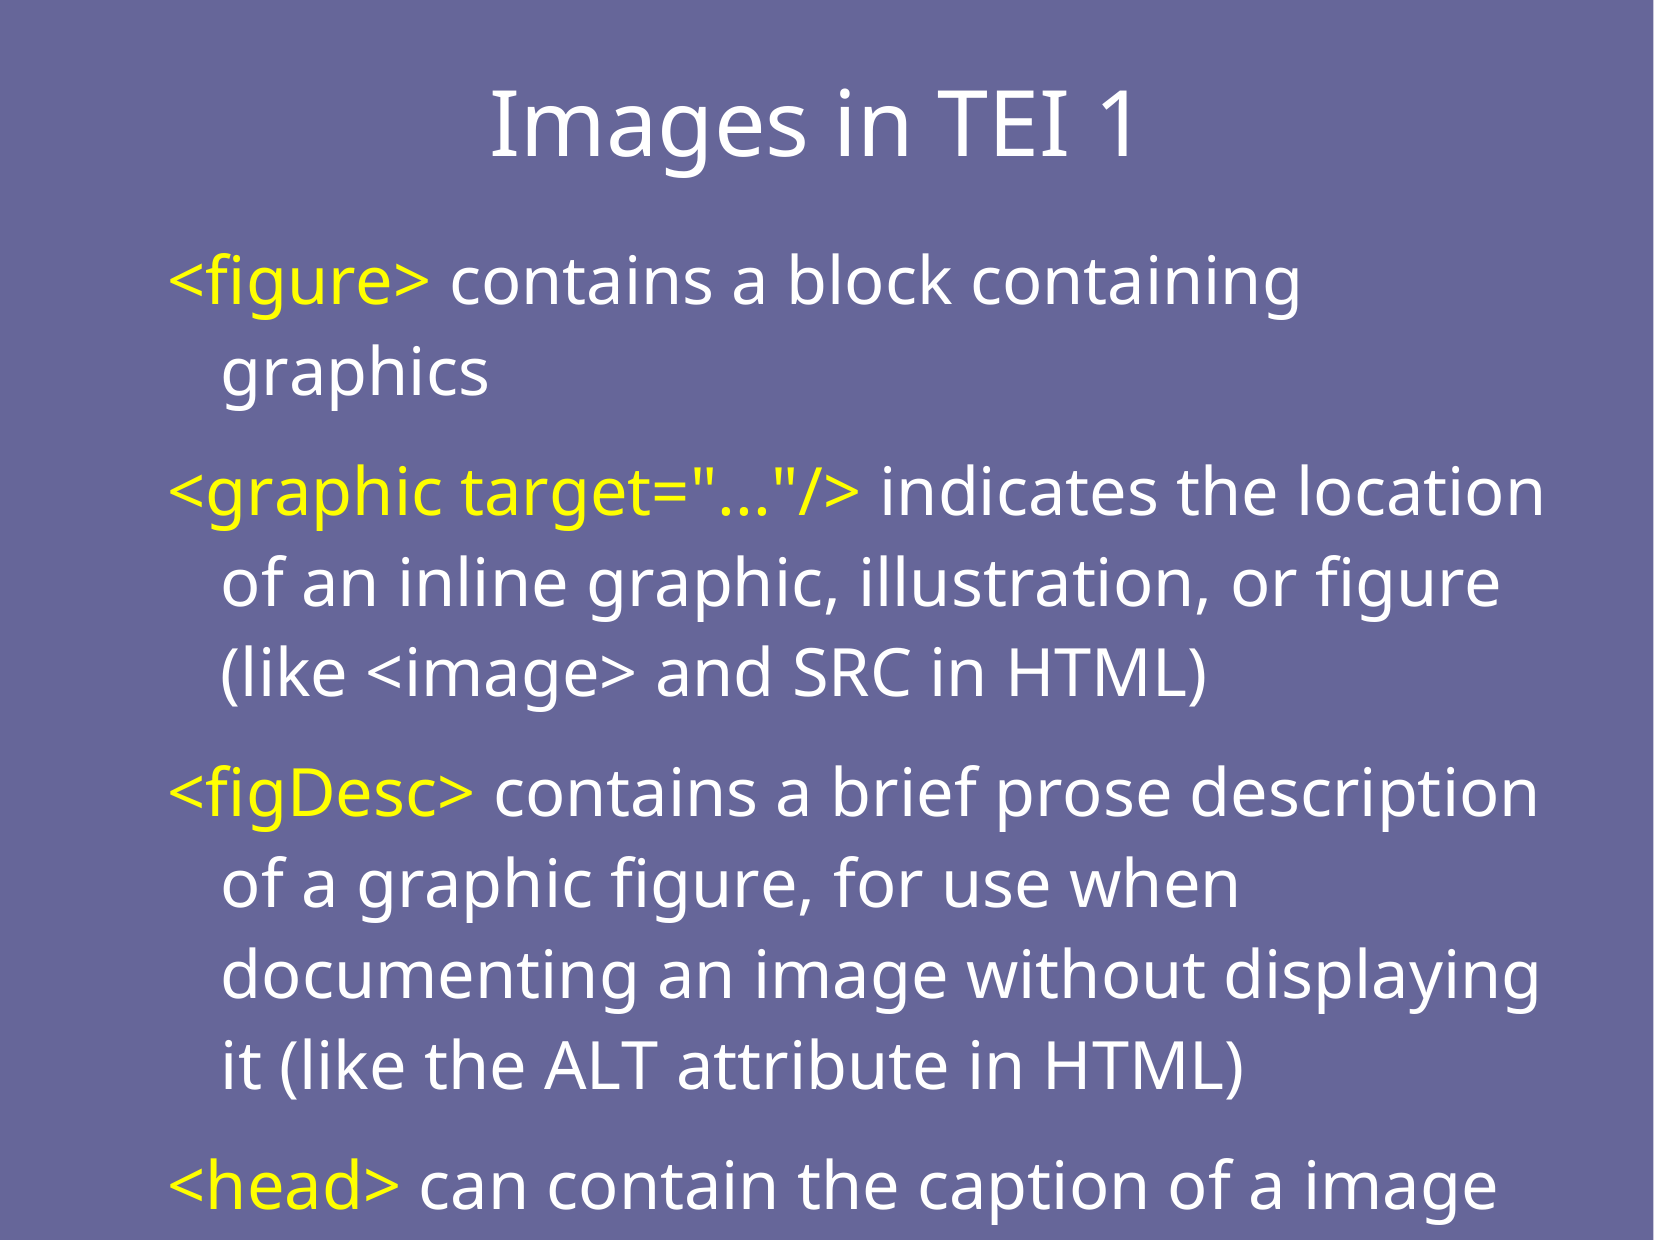

# Images in TEI 1
<figure> contains a block containing graphics
<graphic target="..."/> indicates the location of an inline graphic, illustration, or figure (like <image> and SRC in HTML)
<figDesc> contains a brief prose description of a graphic figure, for use when documenting an image without displaying it (like the ALT attribute in HTML)
<head> can contain the caption of a image